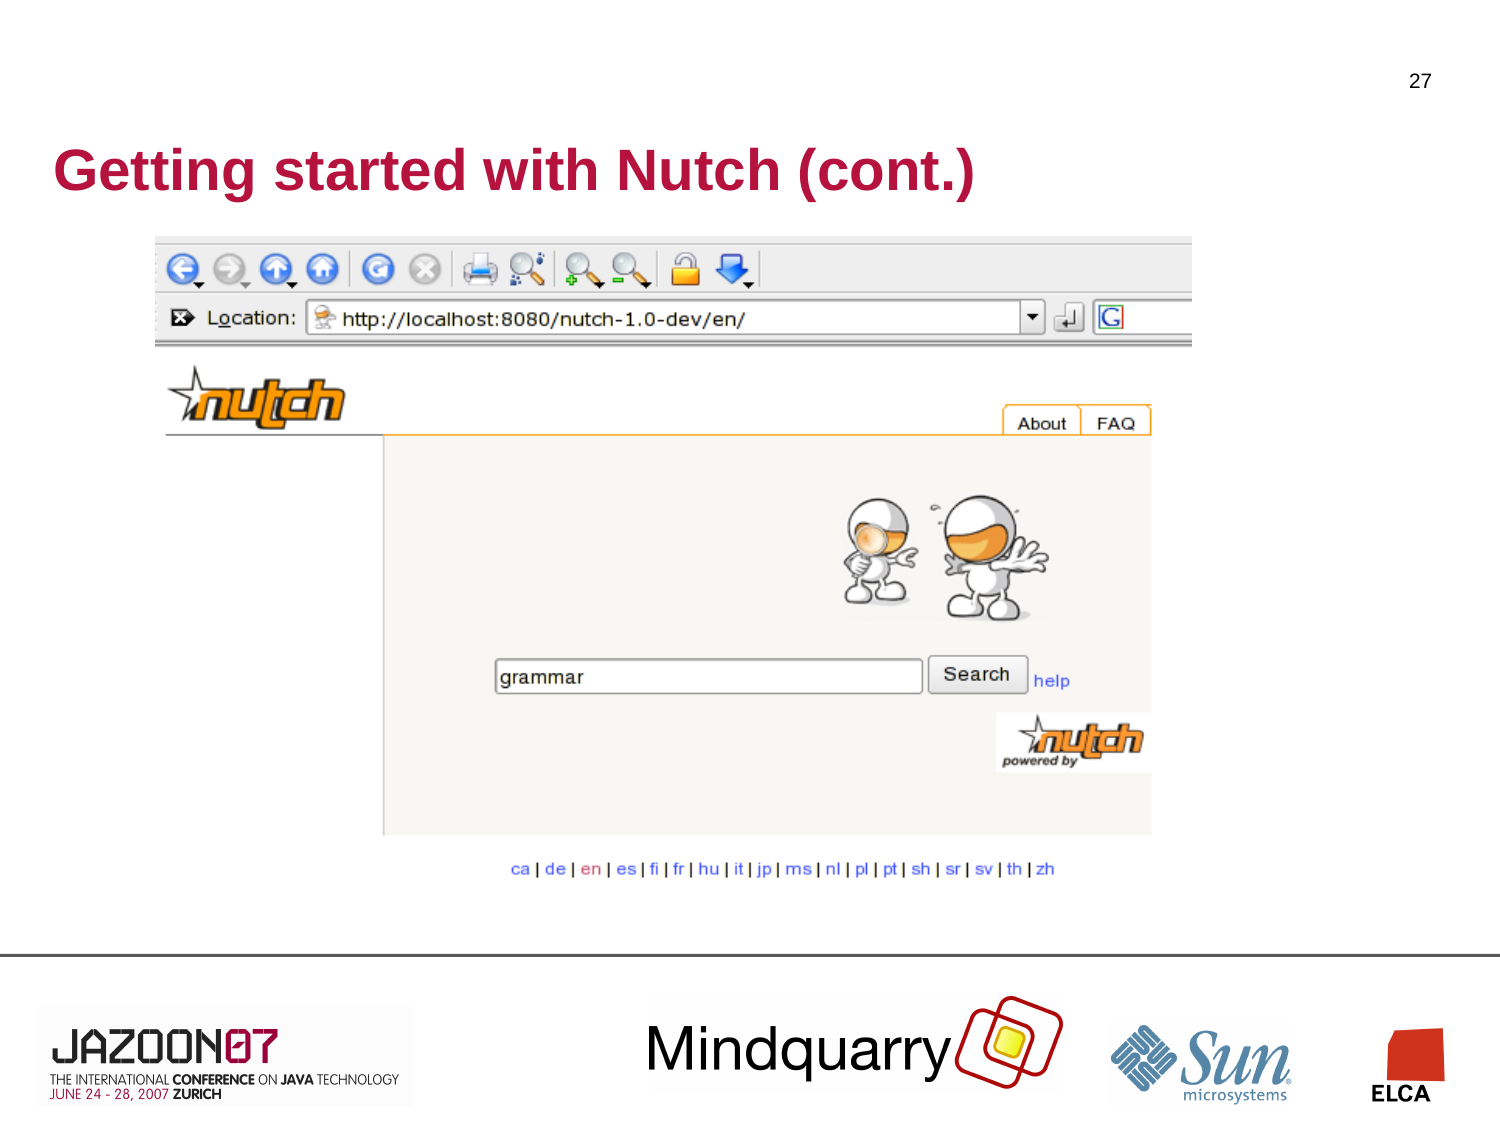

27
# Getting started with Nutch (cont.)